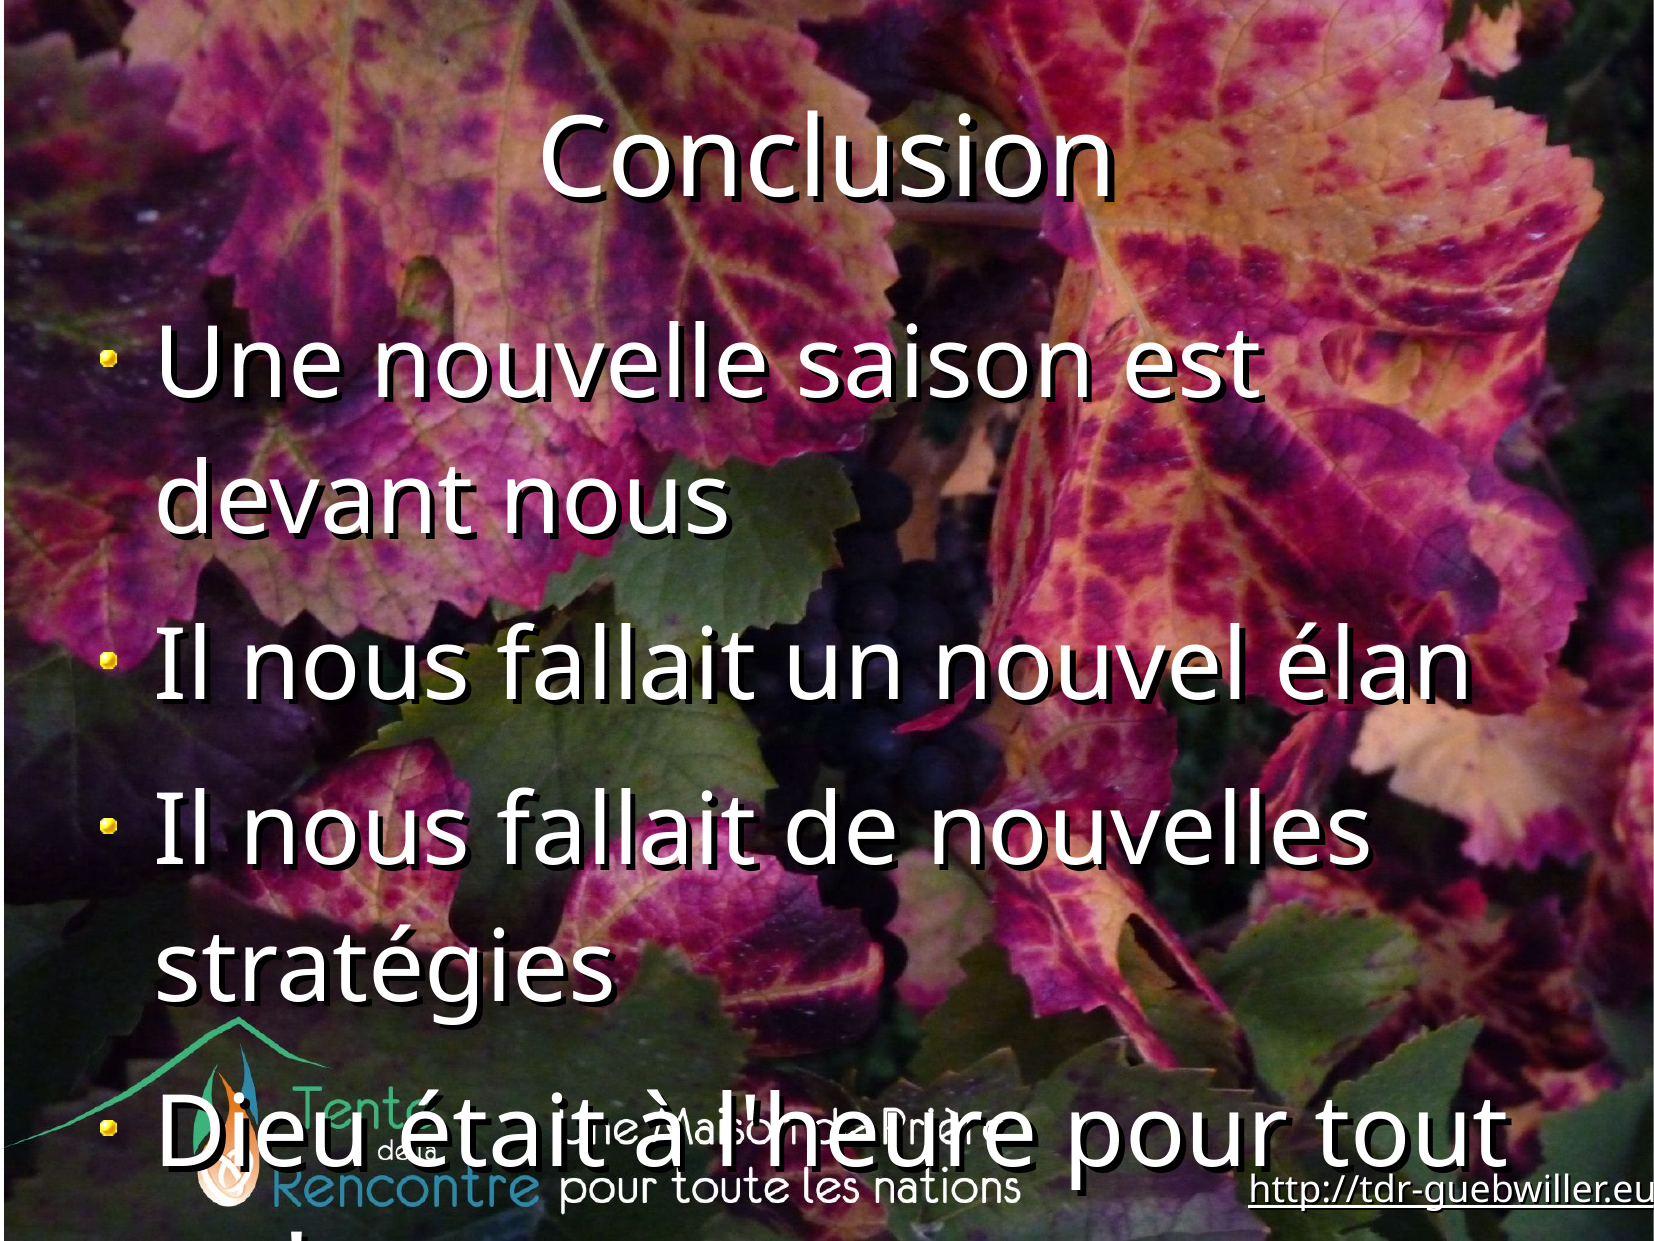

# Conclusion
Une nouvelle saison est devant nous
Il nous fallait un nouvel élan
Il nous fallait de nouvelles stratégies
Dieu était à l'heure pour tout ça !